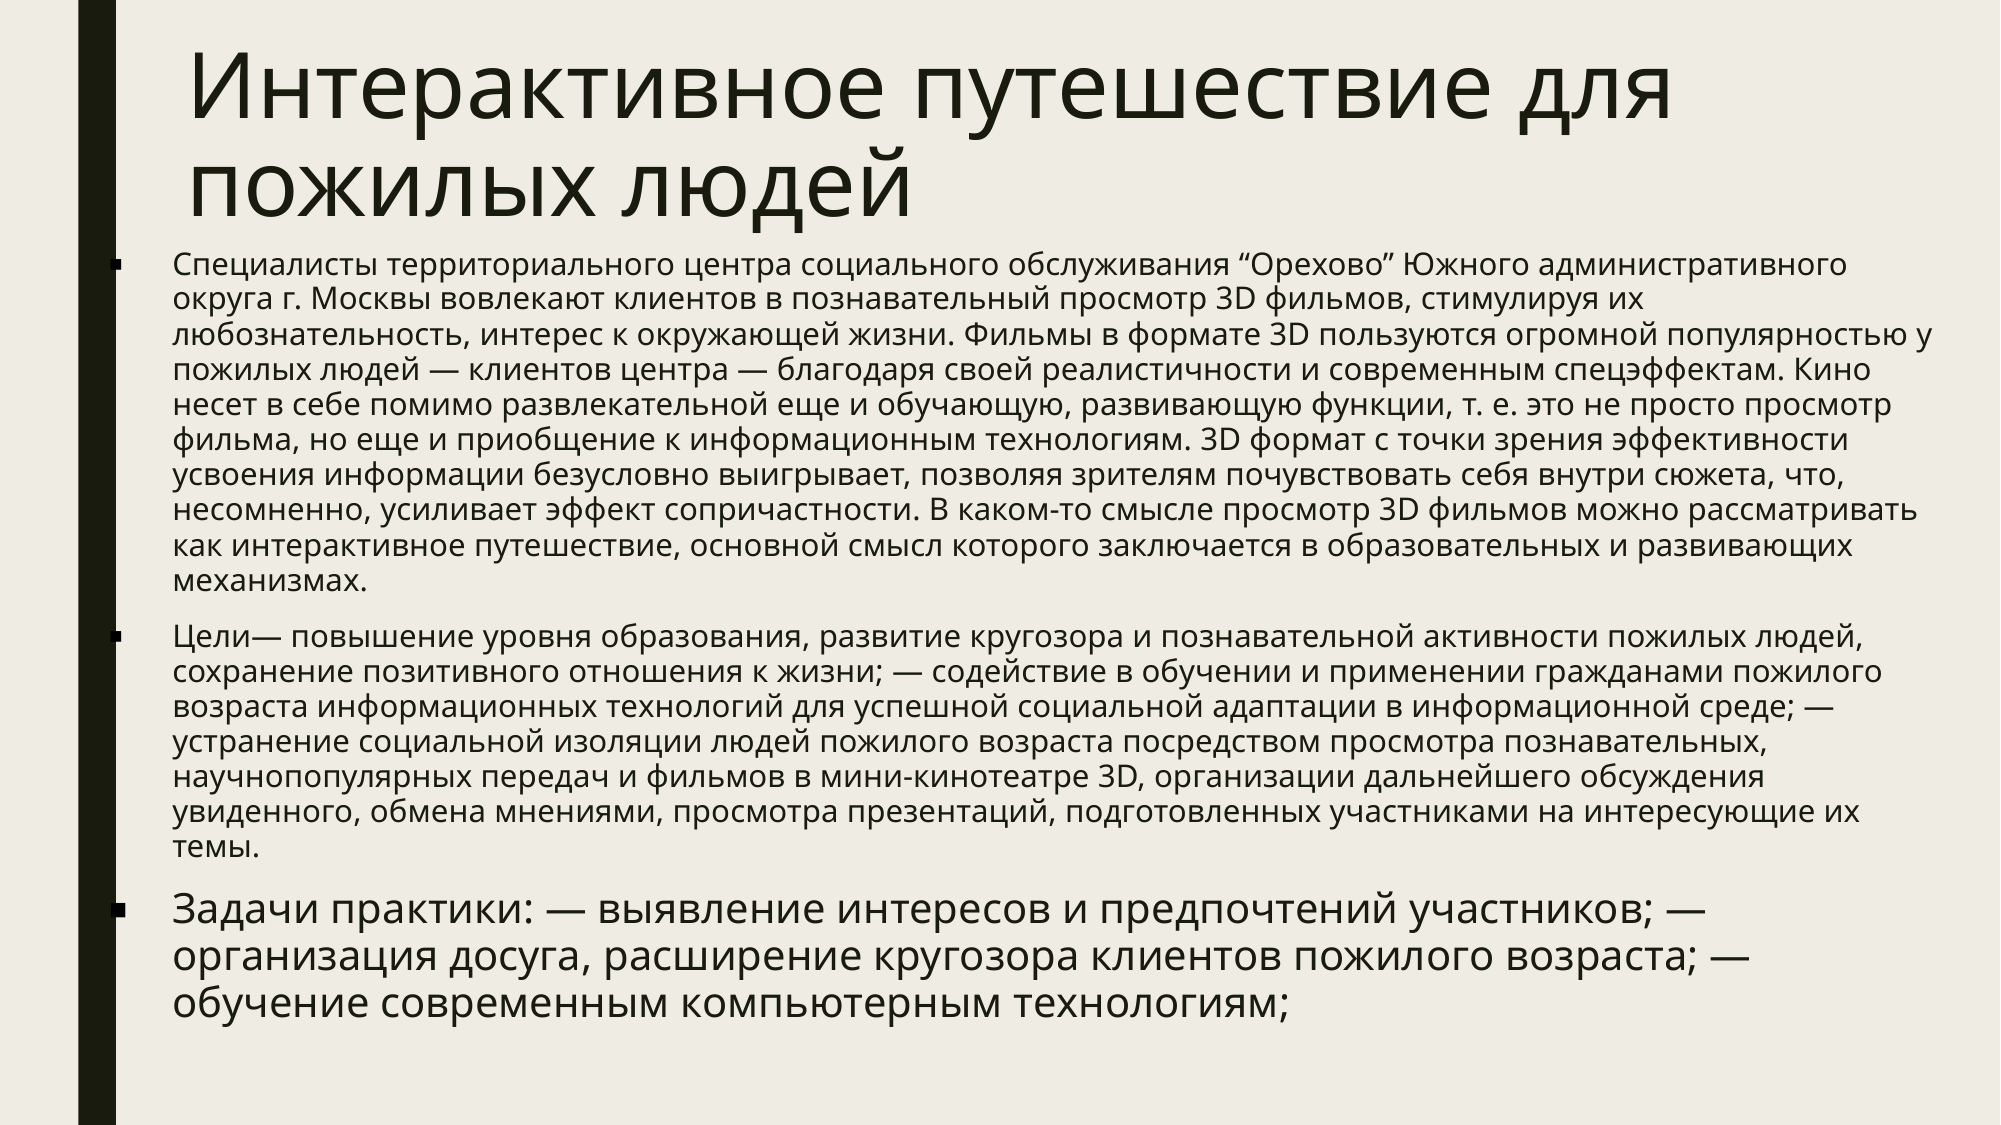

# Интерактивное путешествие для пожилых людей
Специалисты территориального центра социального обслуживания “Орехово” Южного административного округа г. Москвы вовлекают клиентов в познавательный просмотр 3D фильмов, стимулируя их любознательность, интерес к окружающей жизни. Фильмы в формате 3D пользуются огромной популярностью у пожилых людей — клиентов центра — благодаря своей реалистичности и современным спецэффектам. Кино несет в себе помимо развлекательной еще и обучающую, развивающую функции, т. е. это не просто просмотр фильма, но еще и приобщение к информационным технологиям. 3D формат с точки зрения эффективности усвоения информации безусловно выигрывает, позволяя зрителям почувствовать себя внутри сюжета, что, несомненно, усиливает эффект сопричастности. В каком-то смысле просмотр 3D фильмов можно рассматривать как интерактивное путешествие, основной смысл которого заключается в образовательных и развивающих механизмах.
Цели— повышение уровня образования, развитие кругозора и познавательной активности пожилых людей, сохранение позитивного отношения к жизни; — содействие в обучении и применении гражданами пожилого возраста информационных технологий для успешной социальной адаптации в информационной среде; — устранение социальной изоляции людей пожилого возраста посредством просмотра познавательных, научнопопулярных передач и фильмов в мини-кинотеатре 3D, организации дальнейшего обсуждения увиденного, обмена мнениями, просмотра презентаций, подготовленных участниками на интересующие их темы.
Задачи практики: — выявление интересов и предпочтений участников; — организация досуга, расширение кругозора клиентов пожилого возраста; — обучение современным компьютерным технологиям;